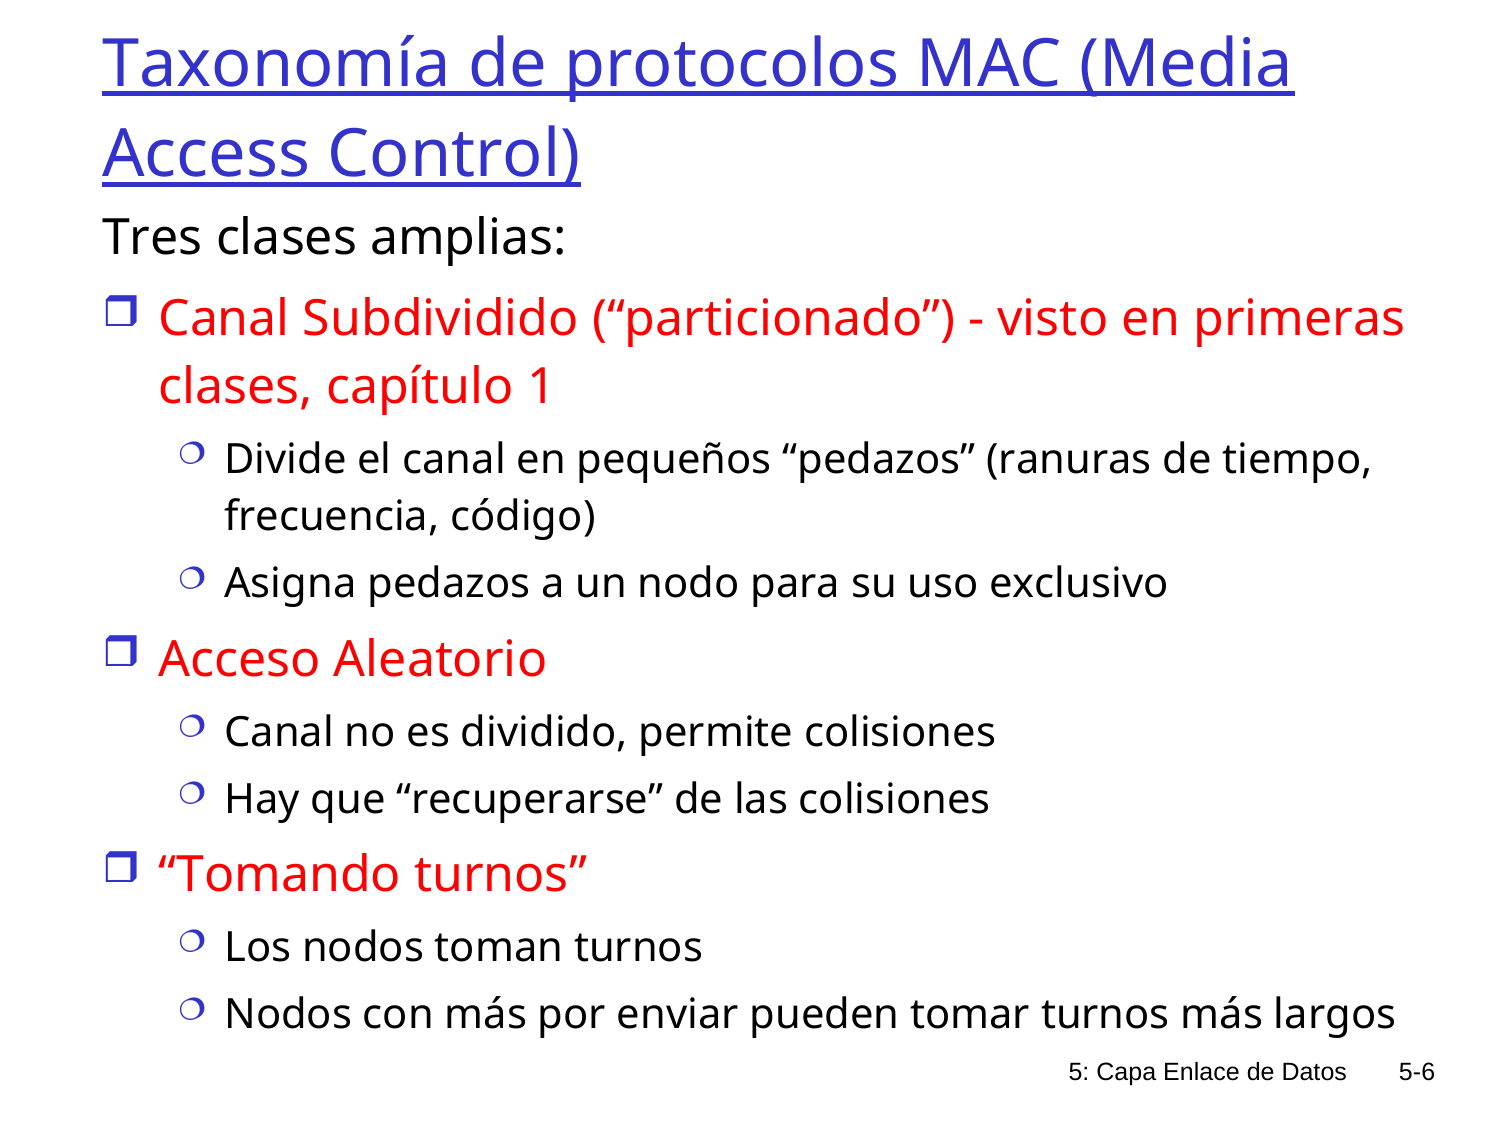

# Taxonomía de protocolos MAC (Media Access Control)
Tres clases amplias:
Canal Subdividido (“particionado”) - visto en primeras clases, capítulo 1
Divide el canal en pequeños “pedazos” (ranuras de tiempo, frecuencia, código)
Asigna pedazos a un nodo para su uso exclusivo
Acceso Aleatorio
Canal no es dividido, permite colisiones
Hay que “recuperarse” de las colisiones
“Tomando turnos”
Los nodos toman turnos
Nodos con más por enviar pueden tomar turnos más largos
6